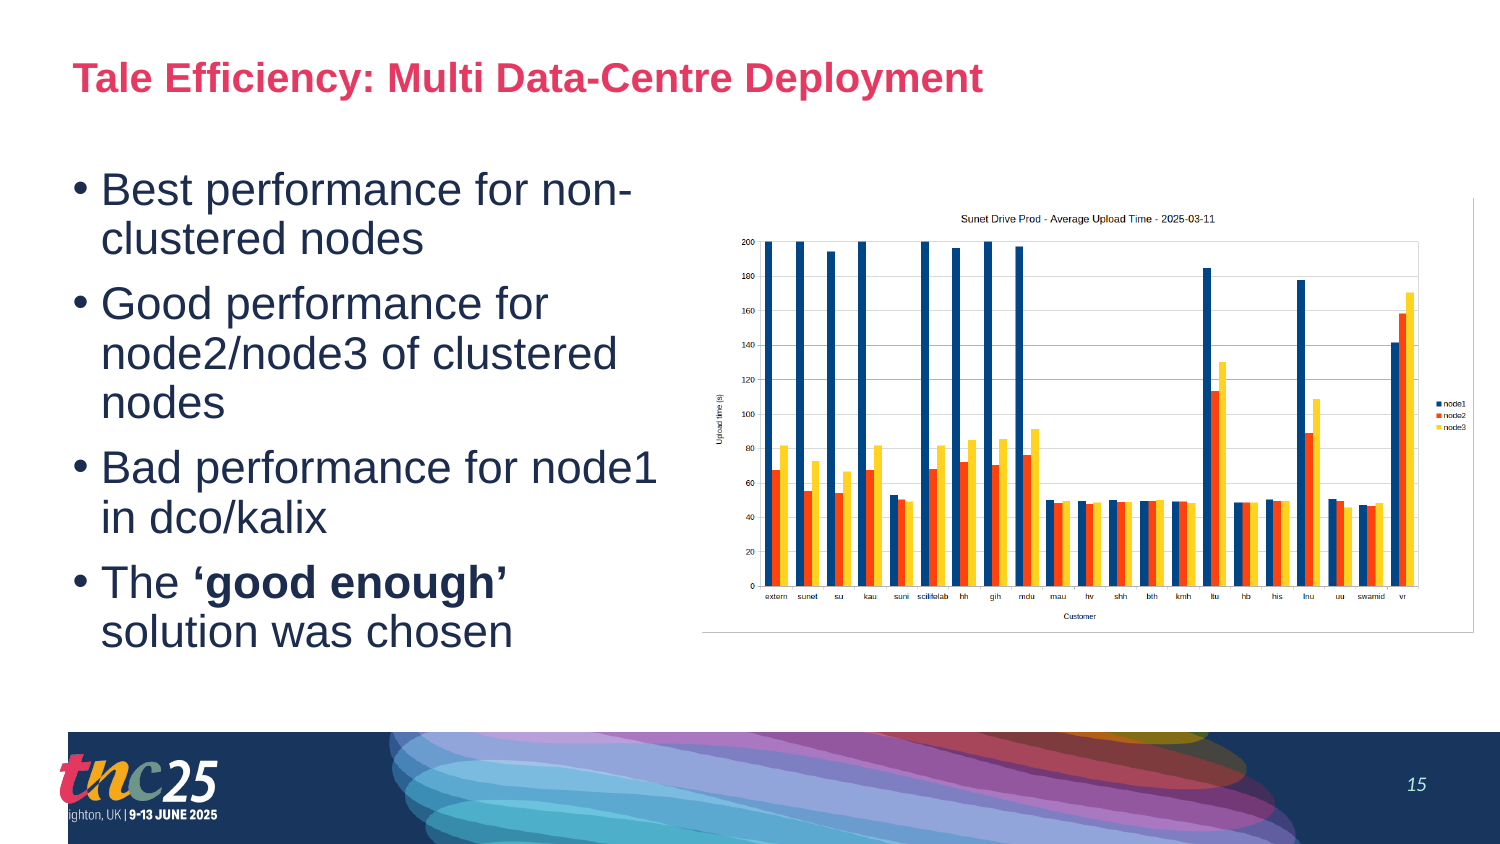

# Tale Efficiency: Multi Data-Centre Deployment
Best performance for non-clustered nodes
Good performance for node2/node3 of clustered nodes
Bad performance for node1 in dco/kalix
The ‘good enough’ solution was chosen
15